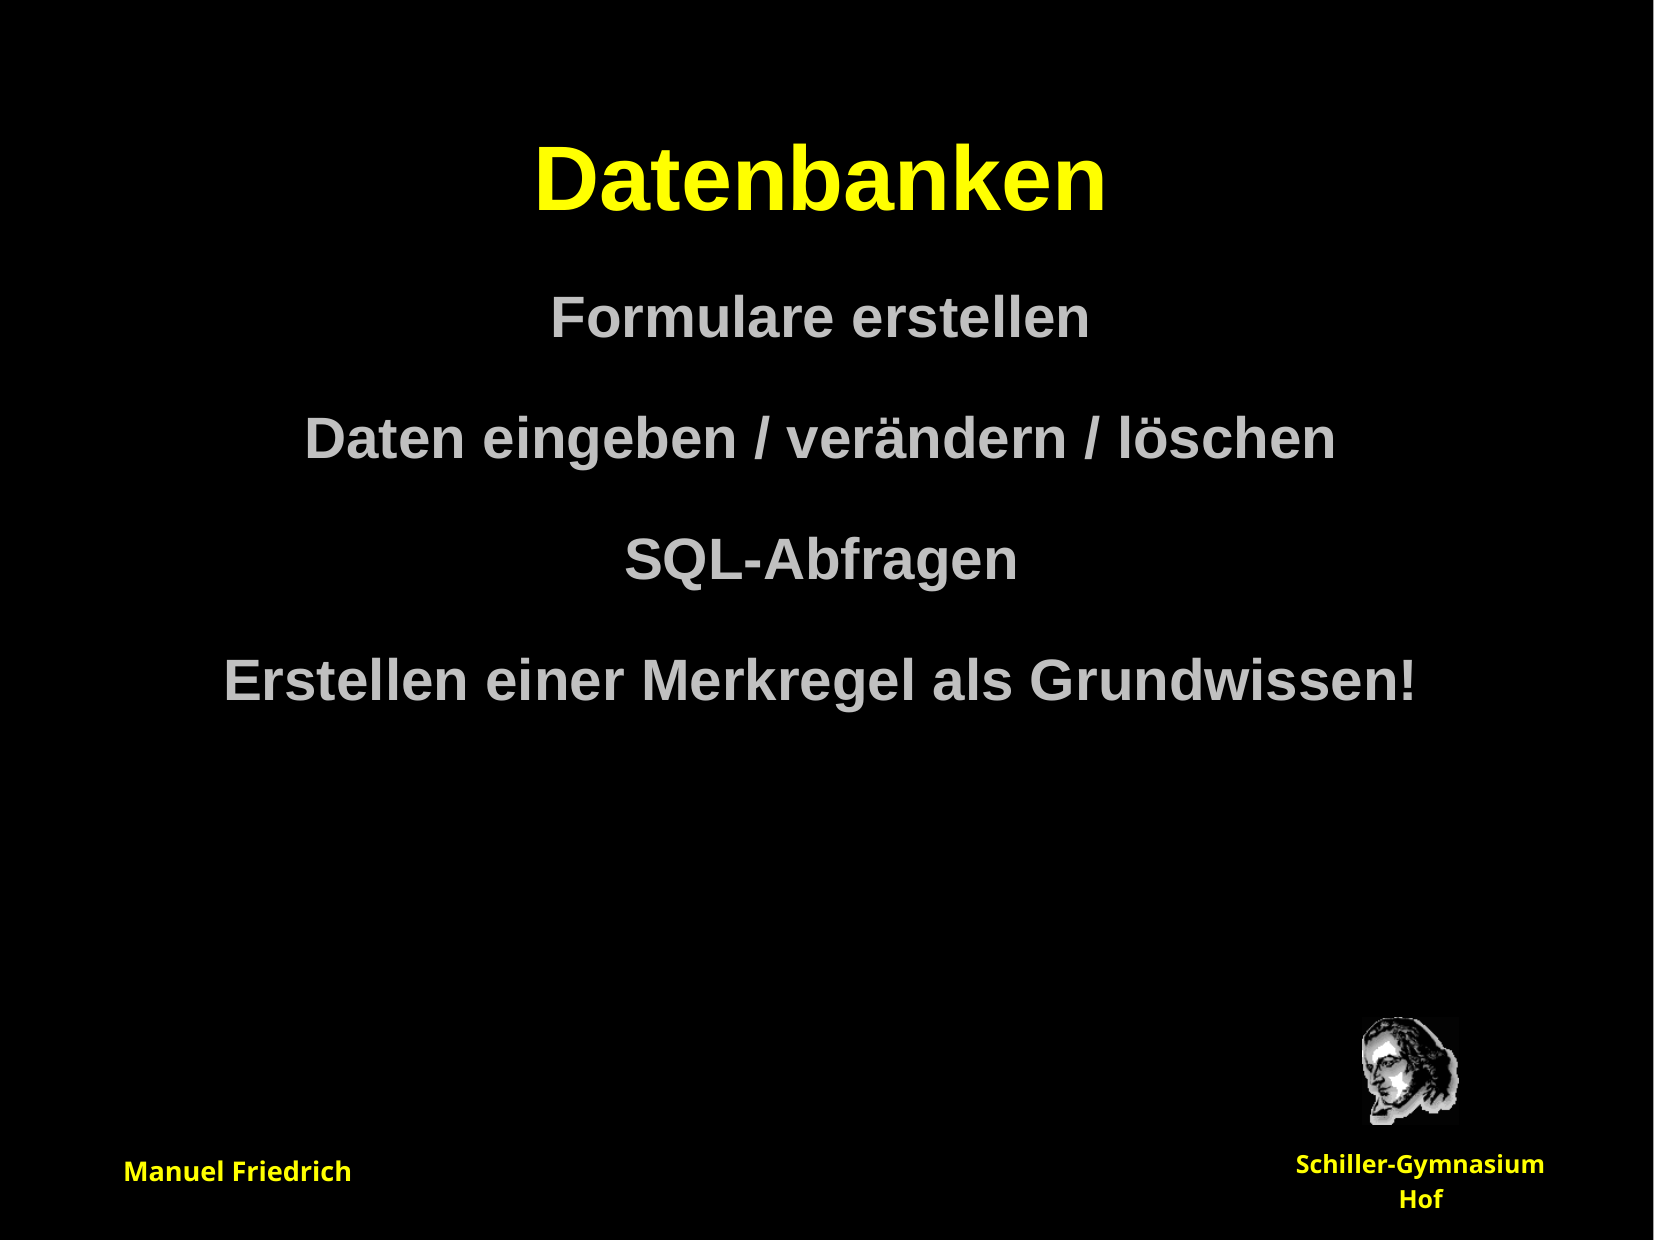

Datenbanken
Formulare erstellen
Daten eingeben / verändern / löschen
SQL-Abfragen
Erstellen einer Merkregel als Grundwissen!
Schiller-Gymnasium
Hof
Manuel Friedrich